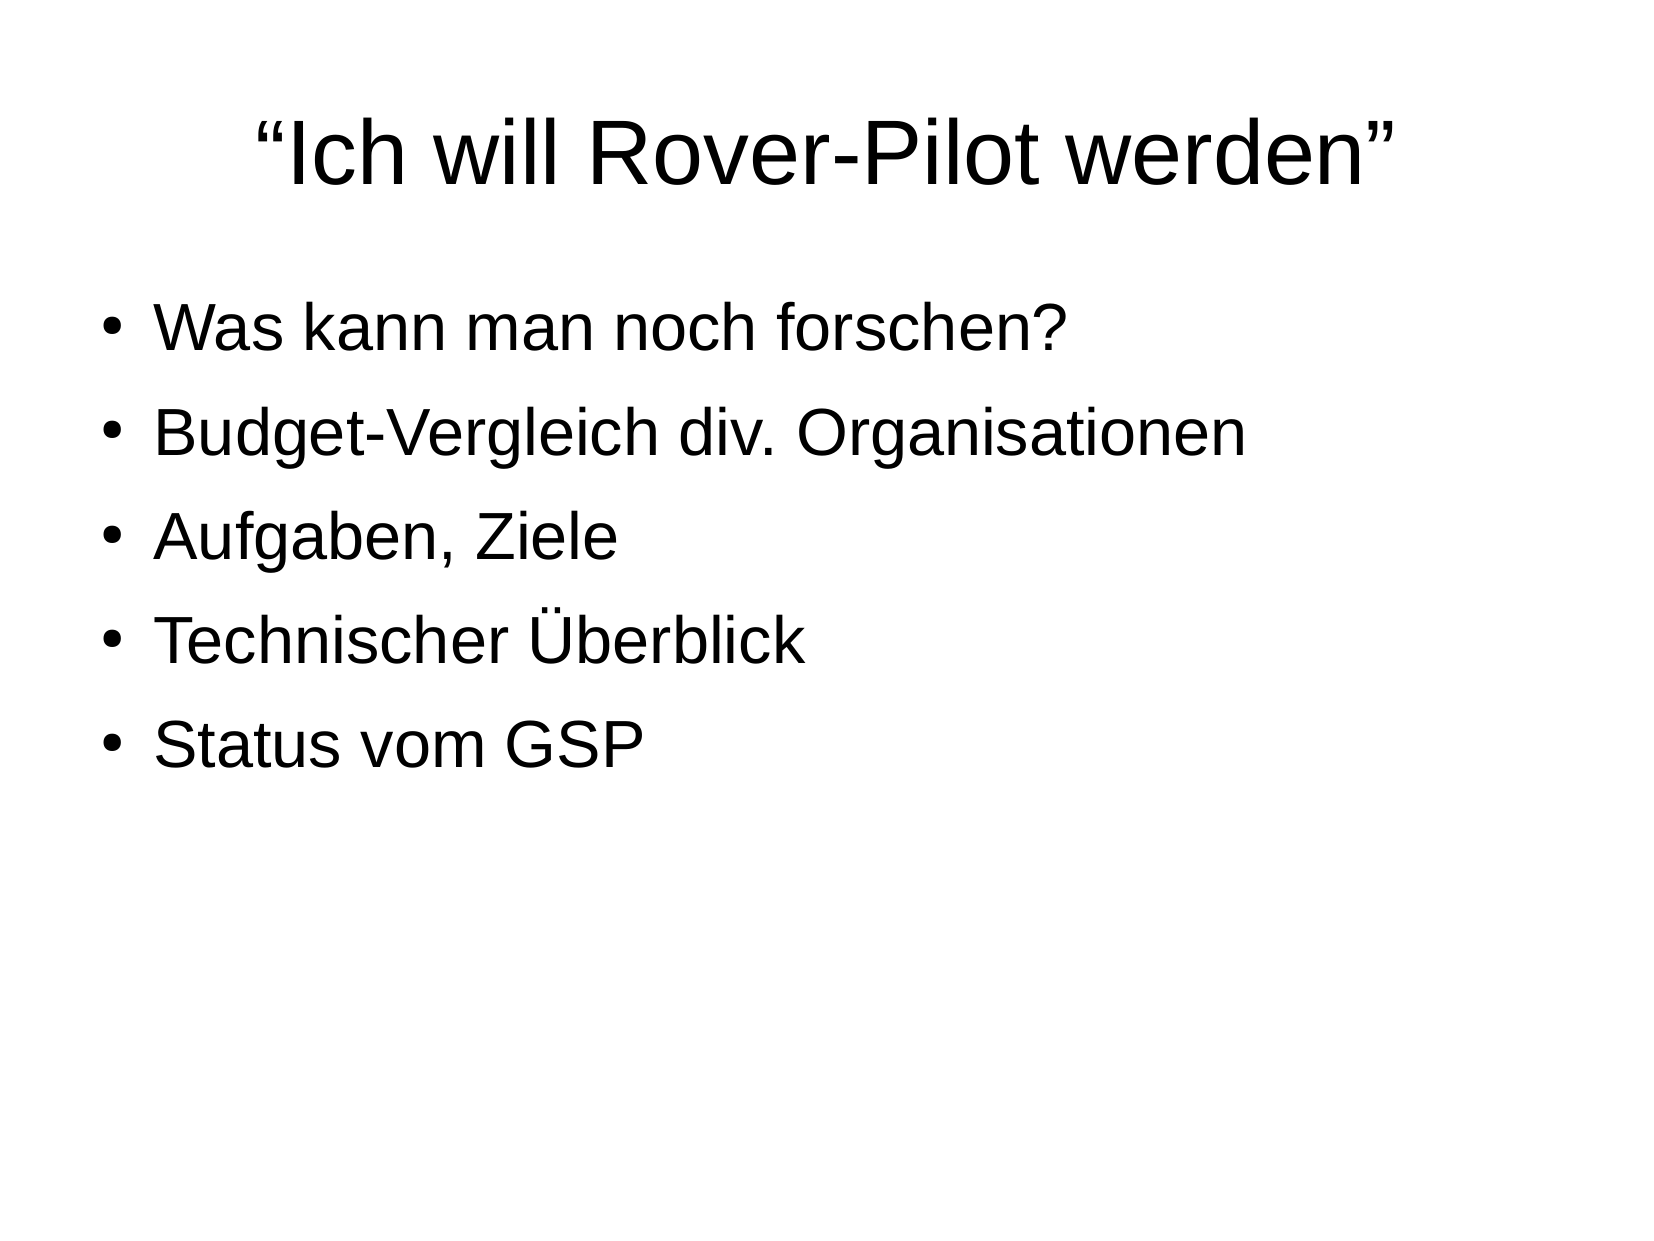

# “Ich will Rover-Pilot werden”
Was kann man noch forschen?
Budget-Vergleich div. Organisationen
Aufgaben, Ziele
Technischer Überblick
Status vom GSP